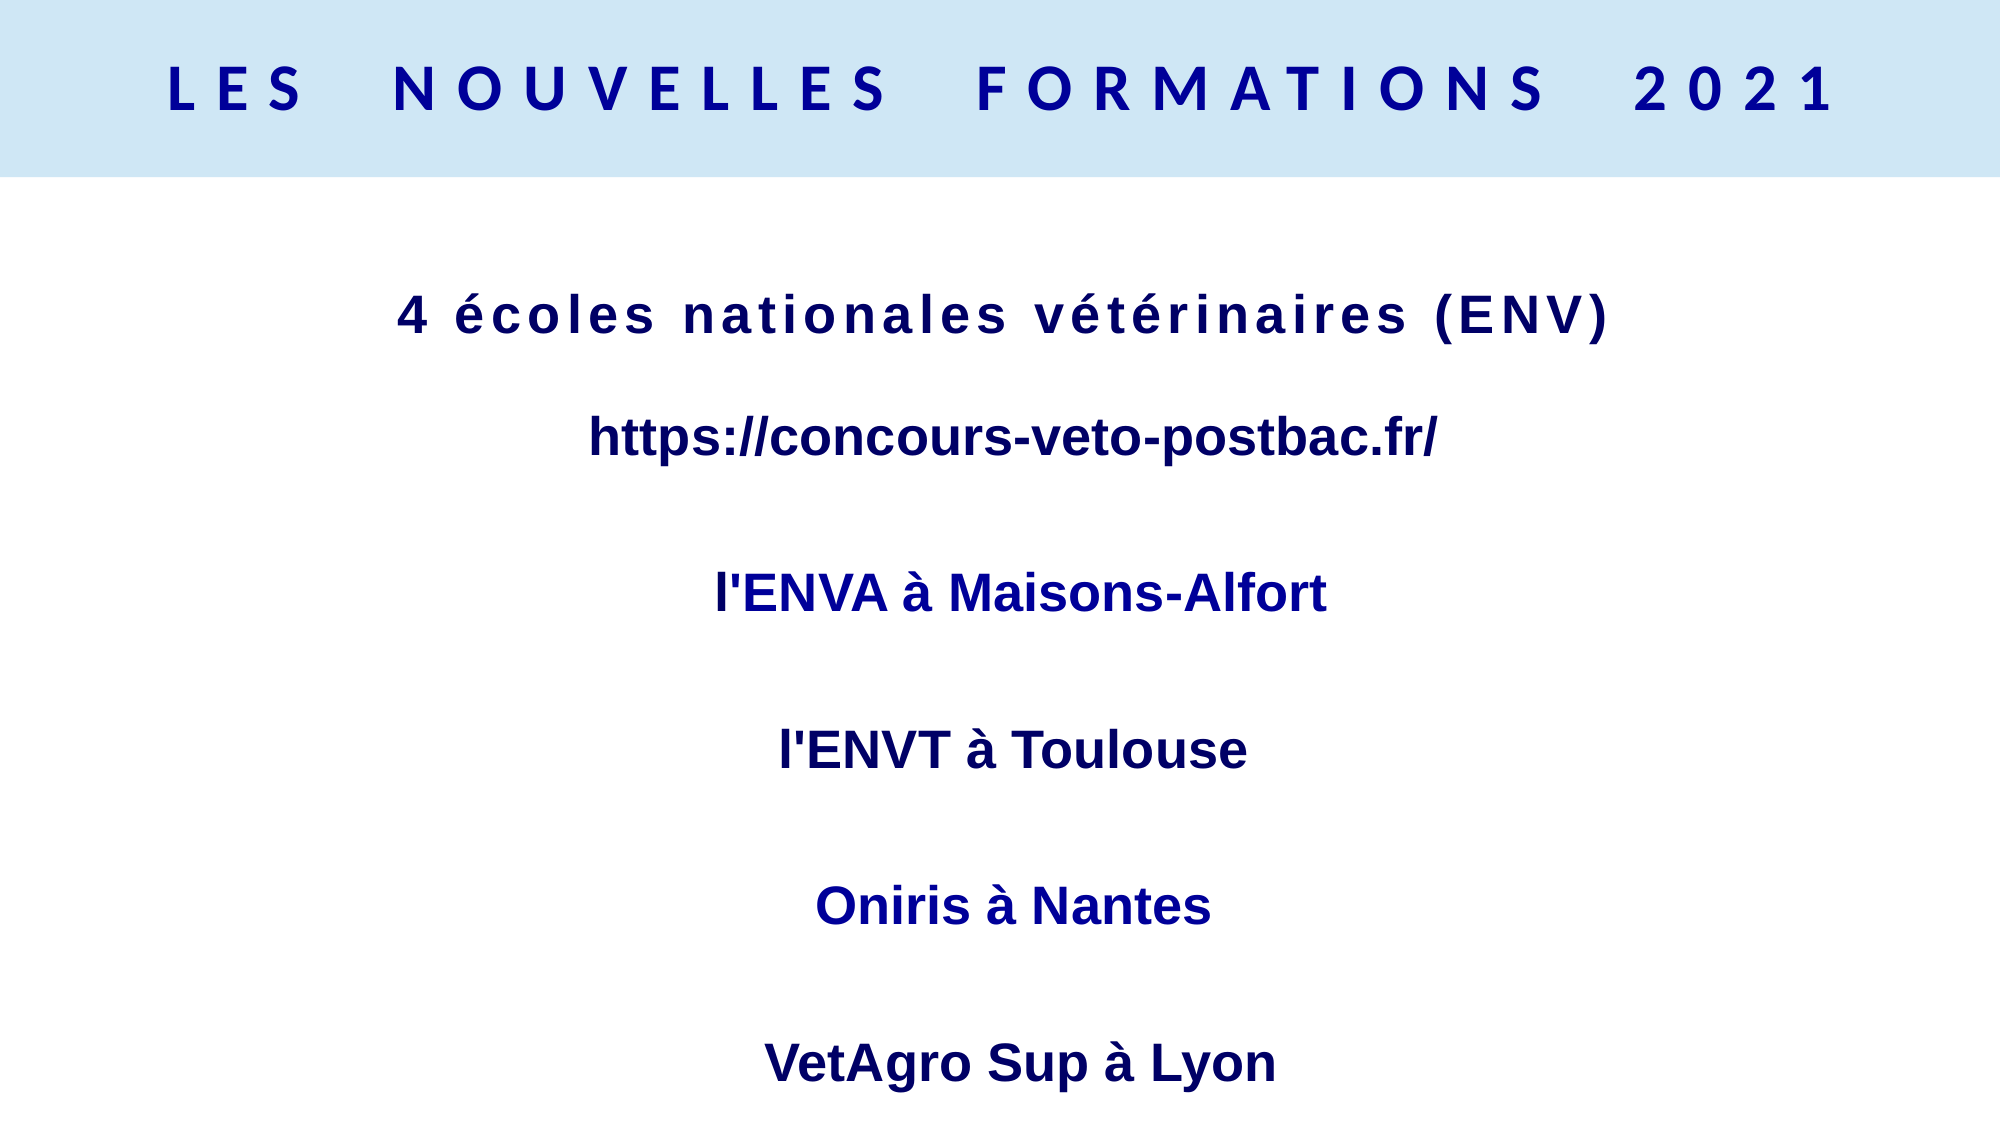

# LES NOUVELLES FORMATIONS 2021
4 écoles nationales vétérinaires (ENV) https://concours-veto-postbac.fr/
 l'ENVA à Maisons-Alfort
l'ENVT à Toulouse
Oniris à Nantes
VetAgro Sup à Lyon